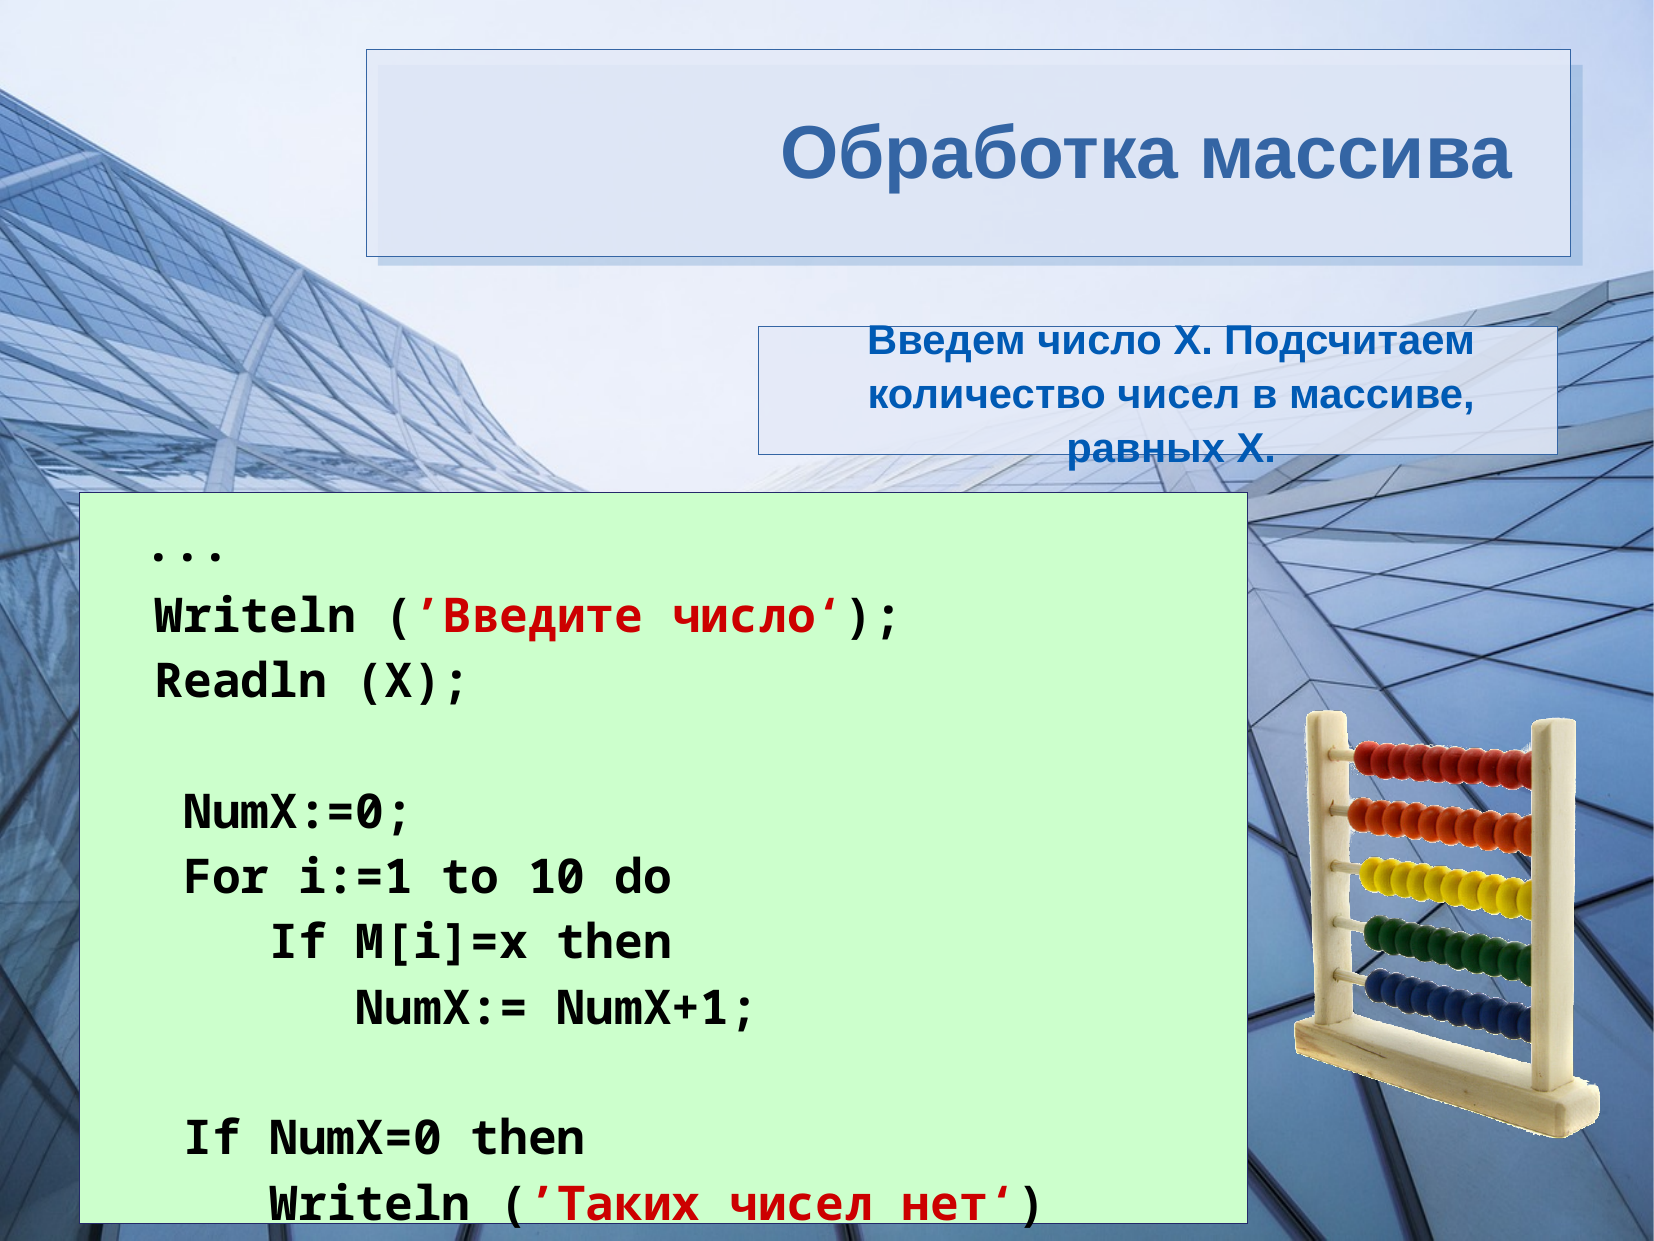

# Обработка массива
Введем число Х. Подсчитаем количество чисел в массиве, равных Х.
...
 Writeln (’Введите число‘);
 Readln (X);
 NumX:=0;
 For i:=1 to 10 do
 If M[i]=x then
 NumX:= NumX+1;
 If NumX=0 then
 Writeln (’Таких чисел нет‘)
 Else
 Writeln (’Таких чисел ‘,NumX)
...